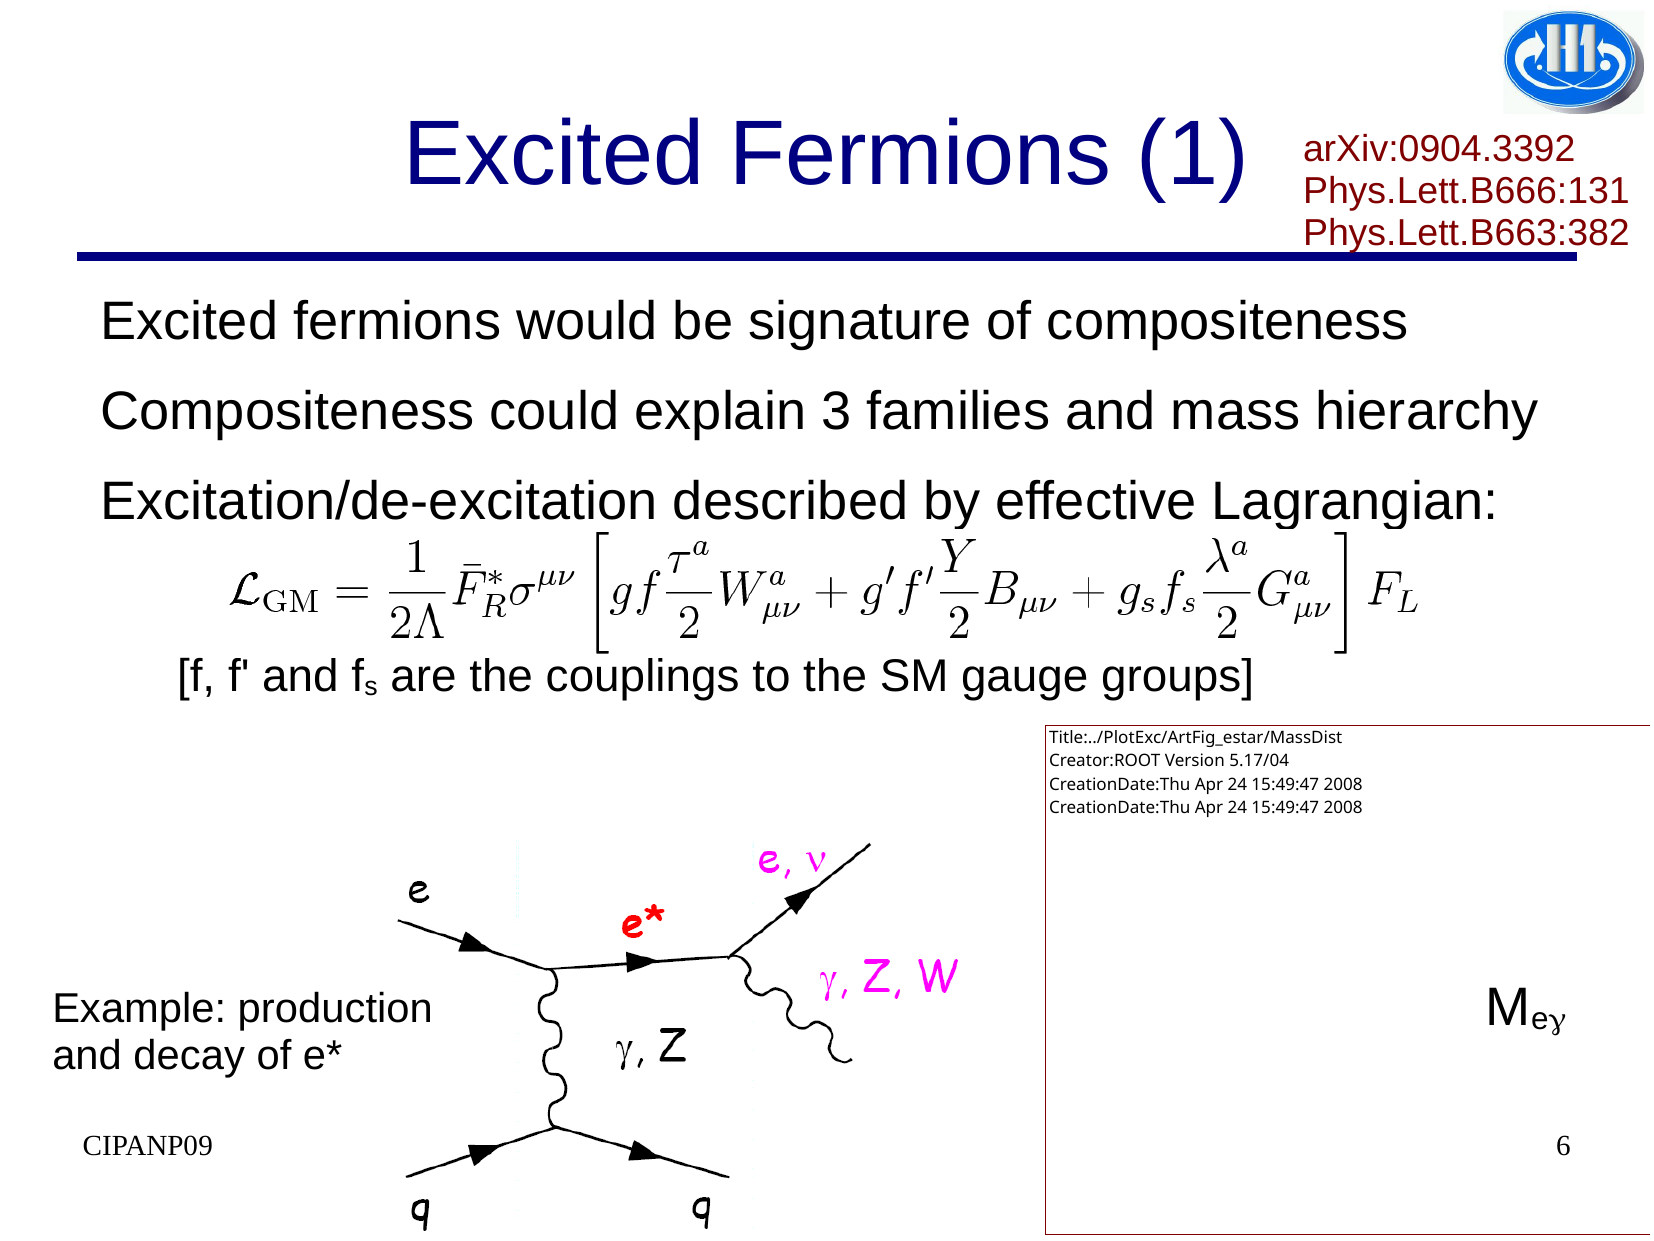

# Excited Fermions (1)
arXiv:0904.3392
Phys.Lett.B666:131
Phys.Lett.B663:382
Excited fermions would be signature of compositeness
Compositeness could explain 3 families and mass hierarchy
Excitation/de-excitation described by effective Lagrangian:
[f, f' and fs are the couplings to the SM gauge groups]
Meg
Example: production and decay of e*
6